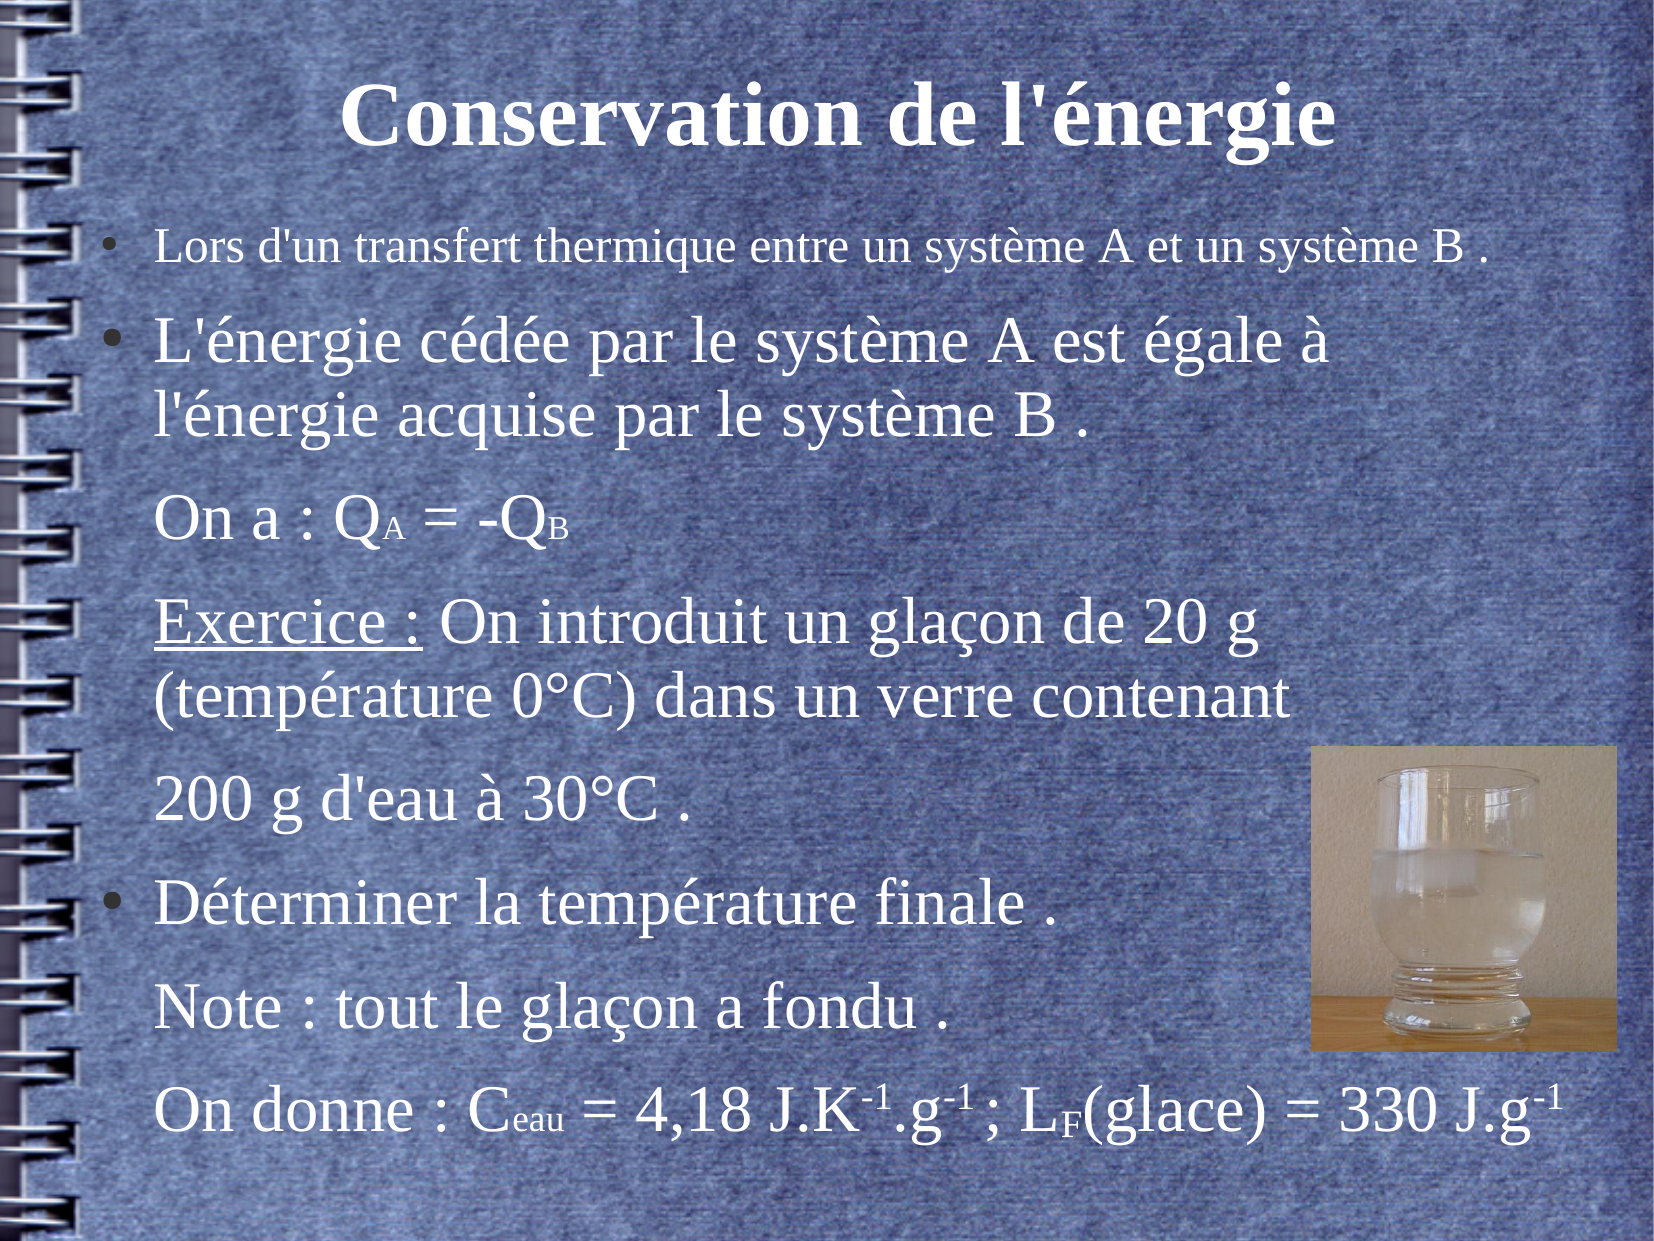

# Conservation de l'énergie
Lors d'un transfert thermique entre un système A et un système B .
L'énergie cédée par le système A est égale à l'énergie acquise par le système B .
On a : QA = -QB
Exercice : On introduit un glaçon de 20 g (température 0°C) dans un verre contenant
200 g d'eau à 30°C .
Déterminer la température finale .
Note : tout le glaçon a fondu .
On donne : Ceau = 4,18 J.K-1.g-1 ; LF(glace) = 330 J.g-1